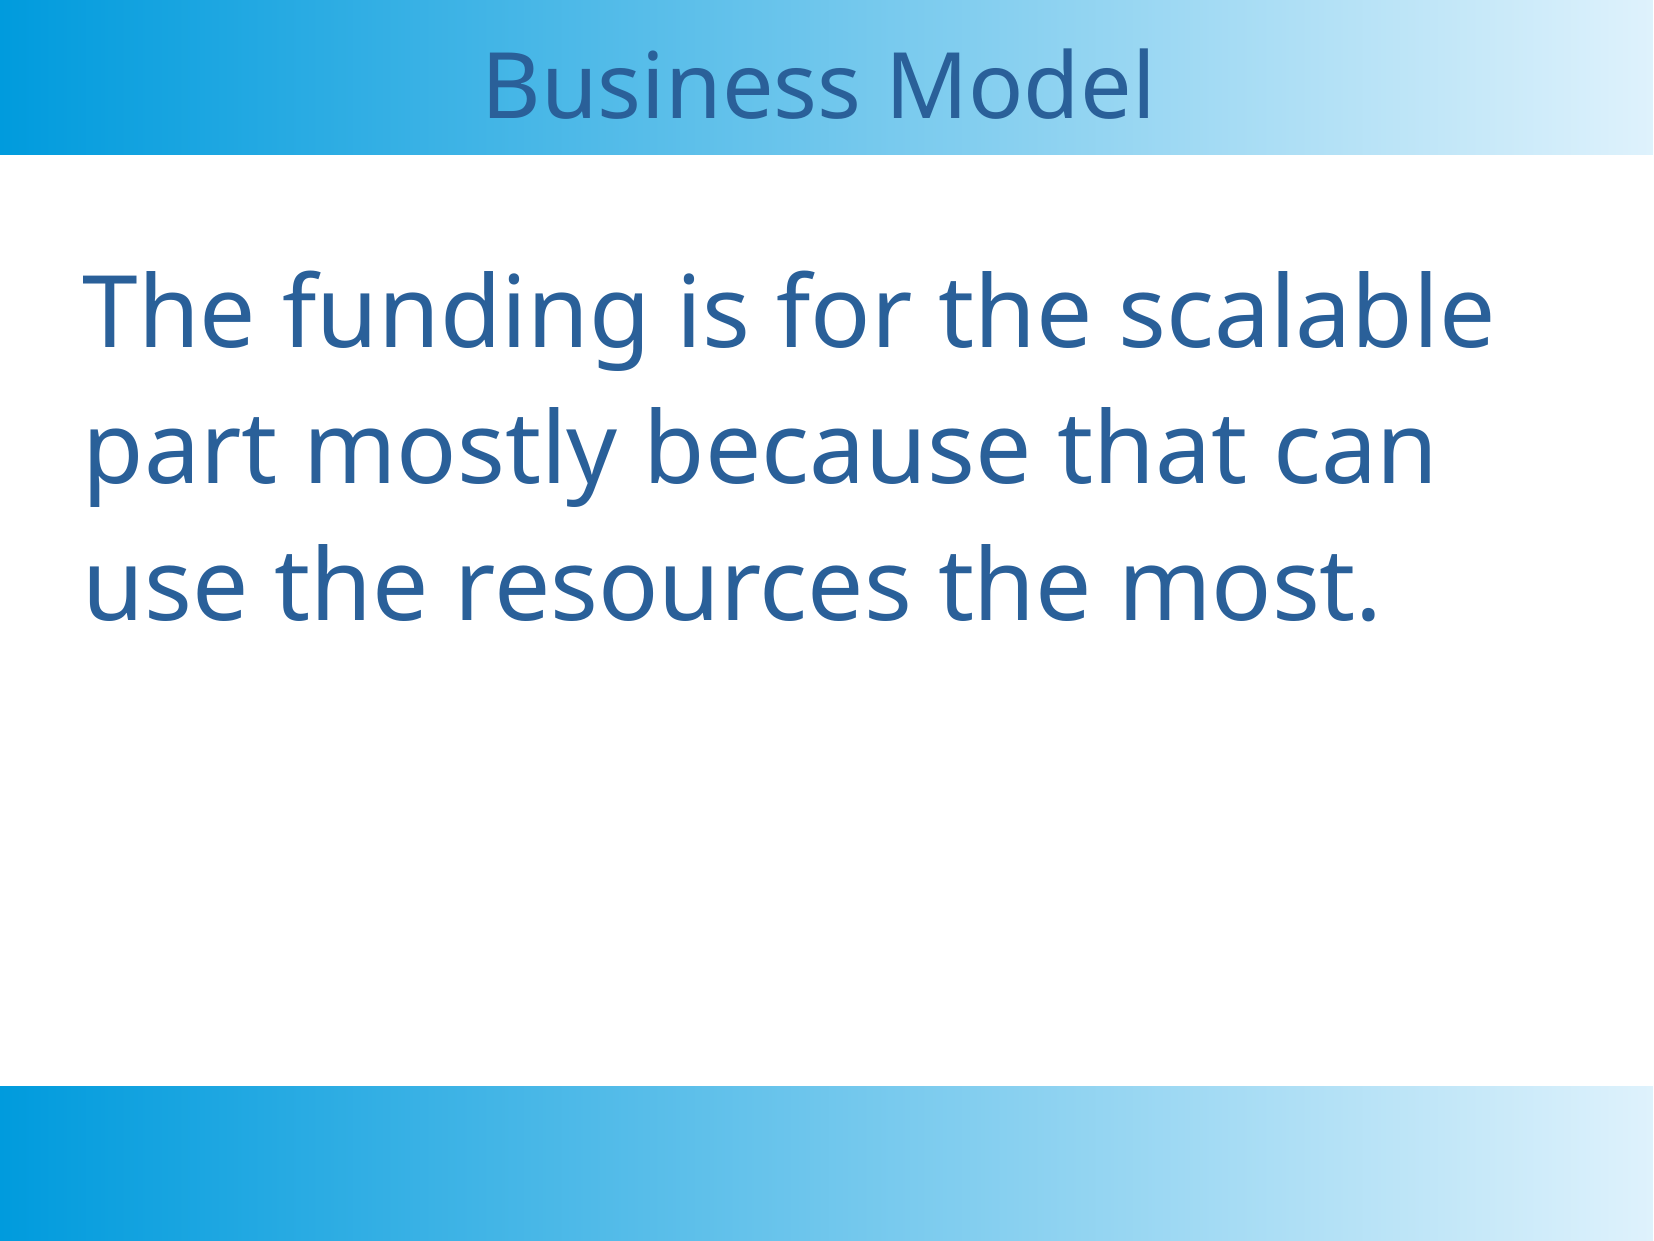

# Business Model
The funding is for the scalable part mostly because that can use the resources the most.